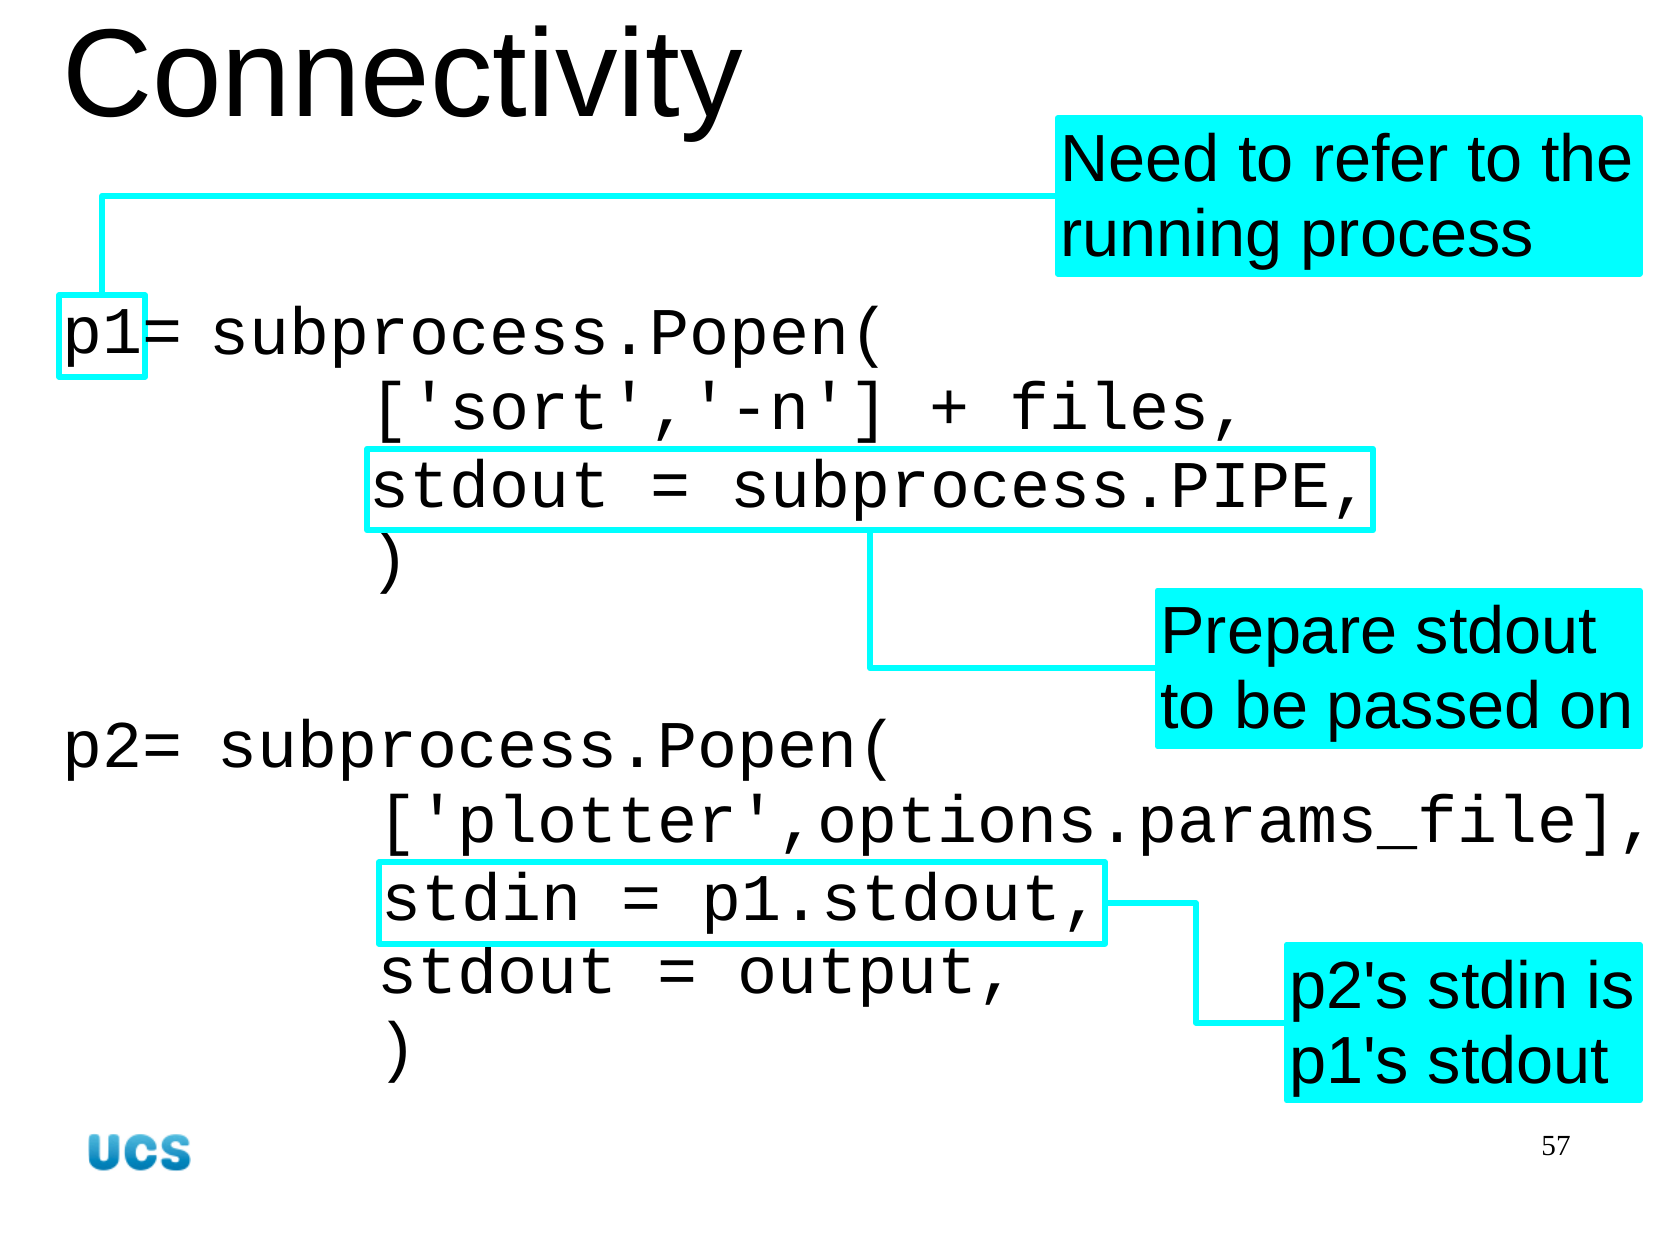

Connectivity
Need to refer to the
running process
p1
=
subprocess.Popen(
 ['sort','-n'] + files,
 )
stdout = subprocess.PIPE,
Prepare stdout
to be passed on
p2
=
subprocess.Popen(
 ['plotter',options.params_file],
 stdout = output,
 )
stdin = p1.stdout,
p2's stdin is
p1's stdout
57